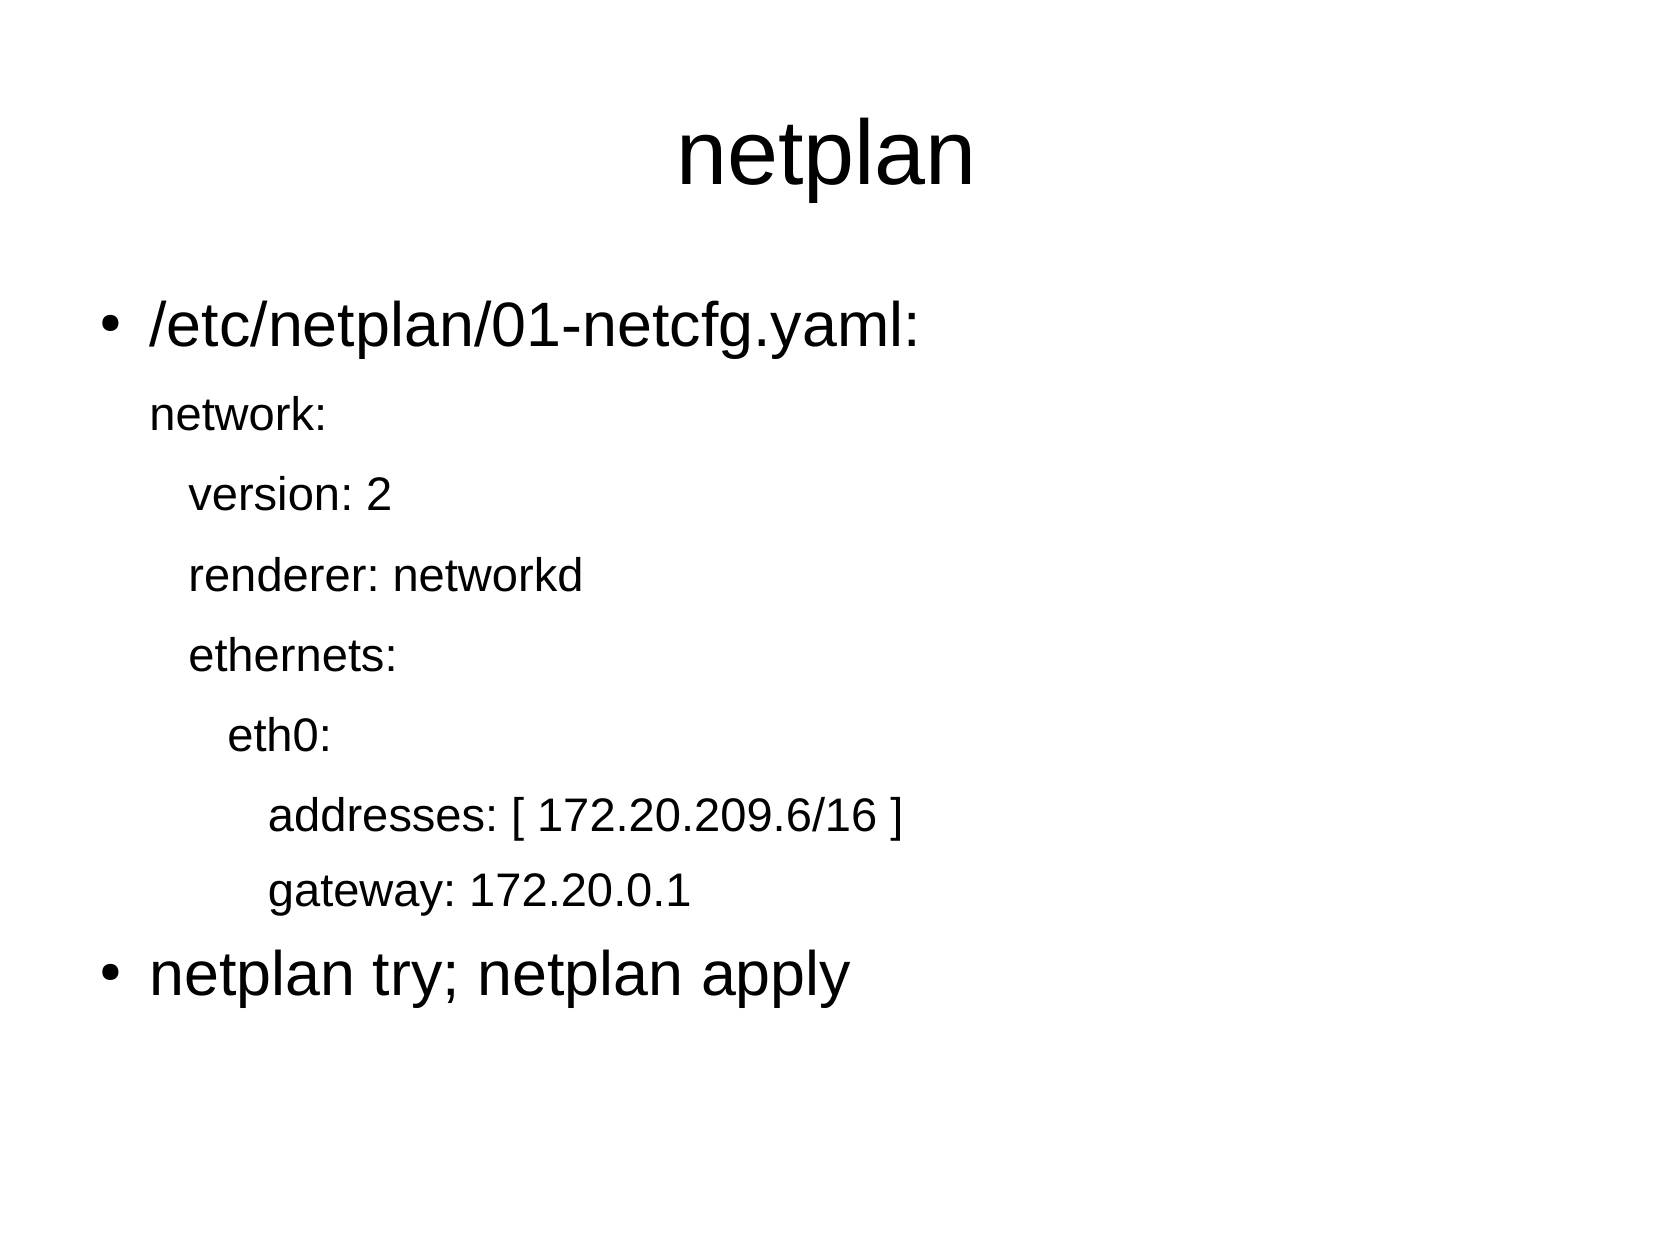

netplan
# /etc/netplan/01-netcfg.yaml:
network:
 version: 2
 renderer: networkd
 ethernets:
 eth0:
 addresses: [ 172.20.209.6/16 ]
 gateway: 172.20.0.1
netplan try; netplan apply